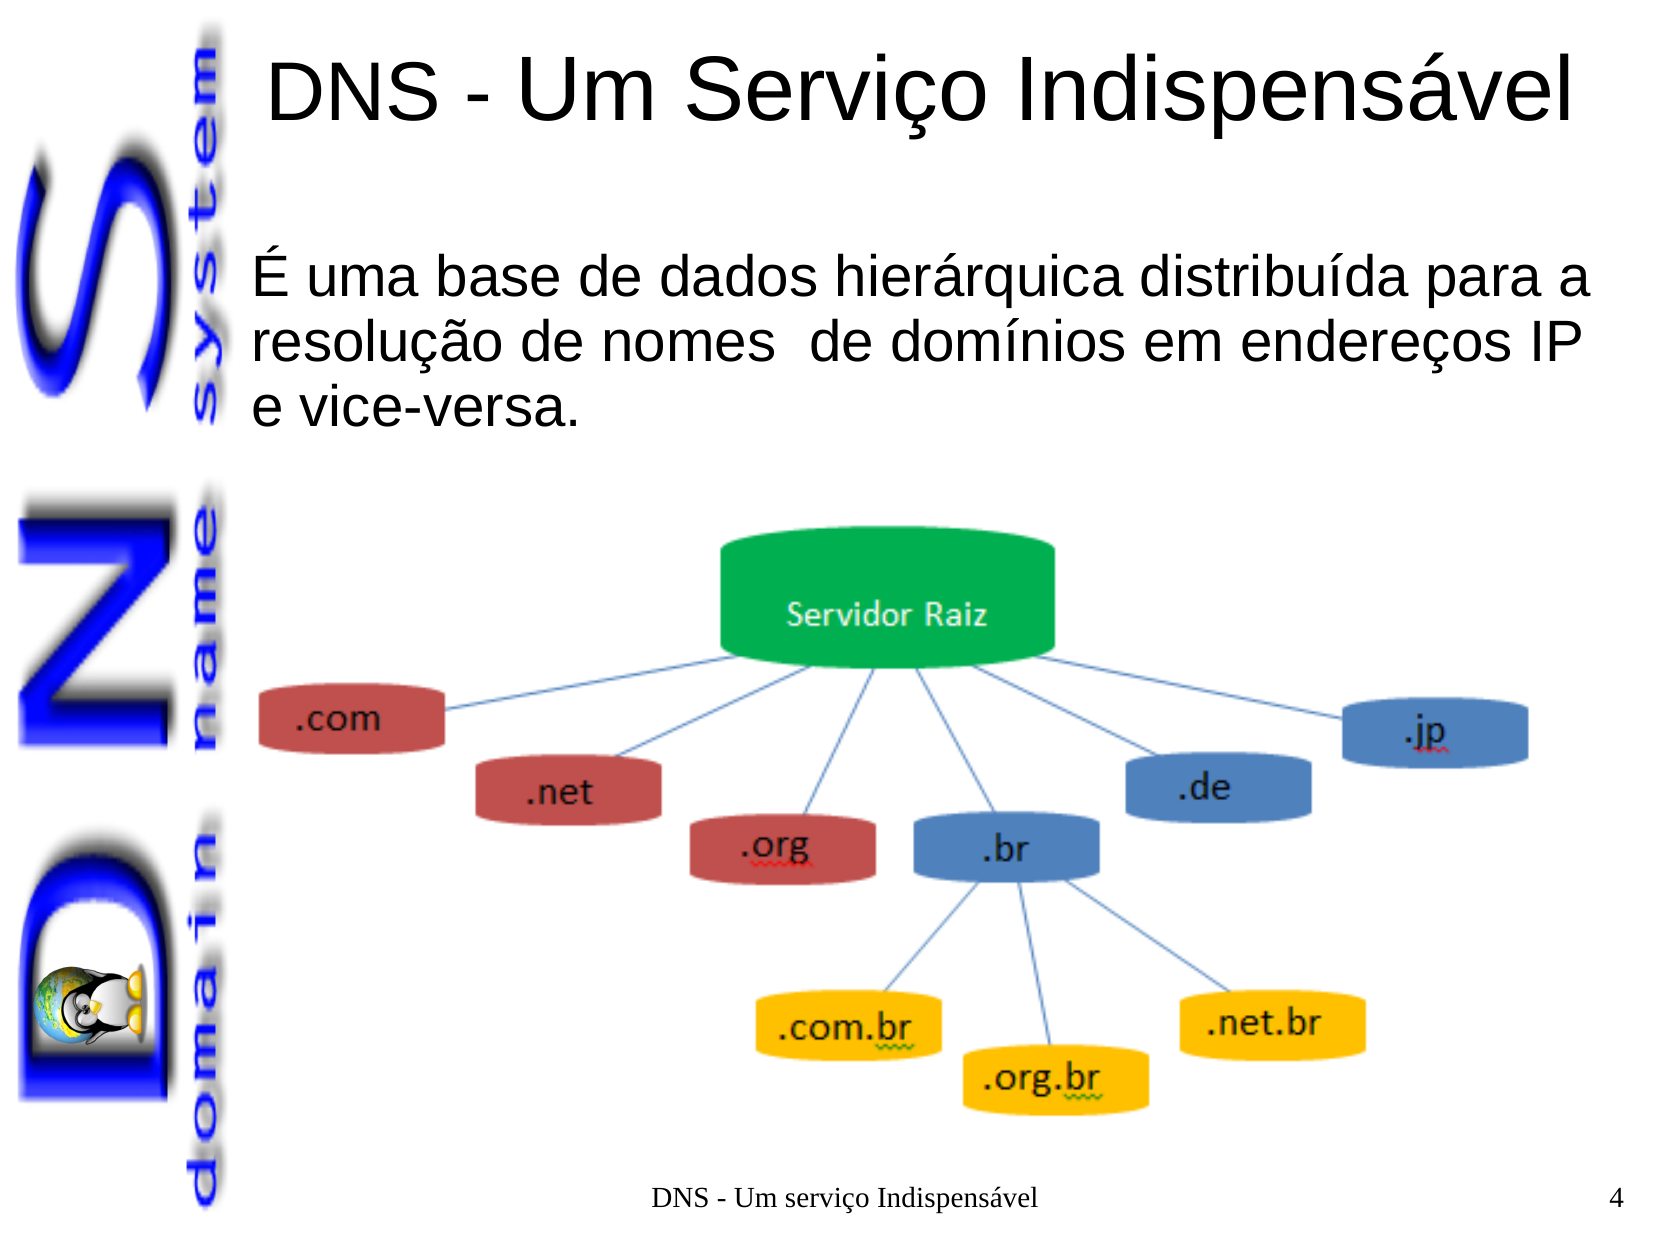

# DNS - Um Serviço Indispensável
É uma base de dados hierárquica distribuída para a resolução de nomes de domínios em endereços IP e vice-versa.
Tipos de servidores
DNS - Um serviço Indispensável
4